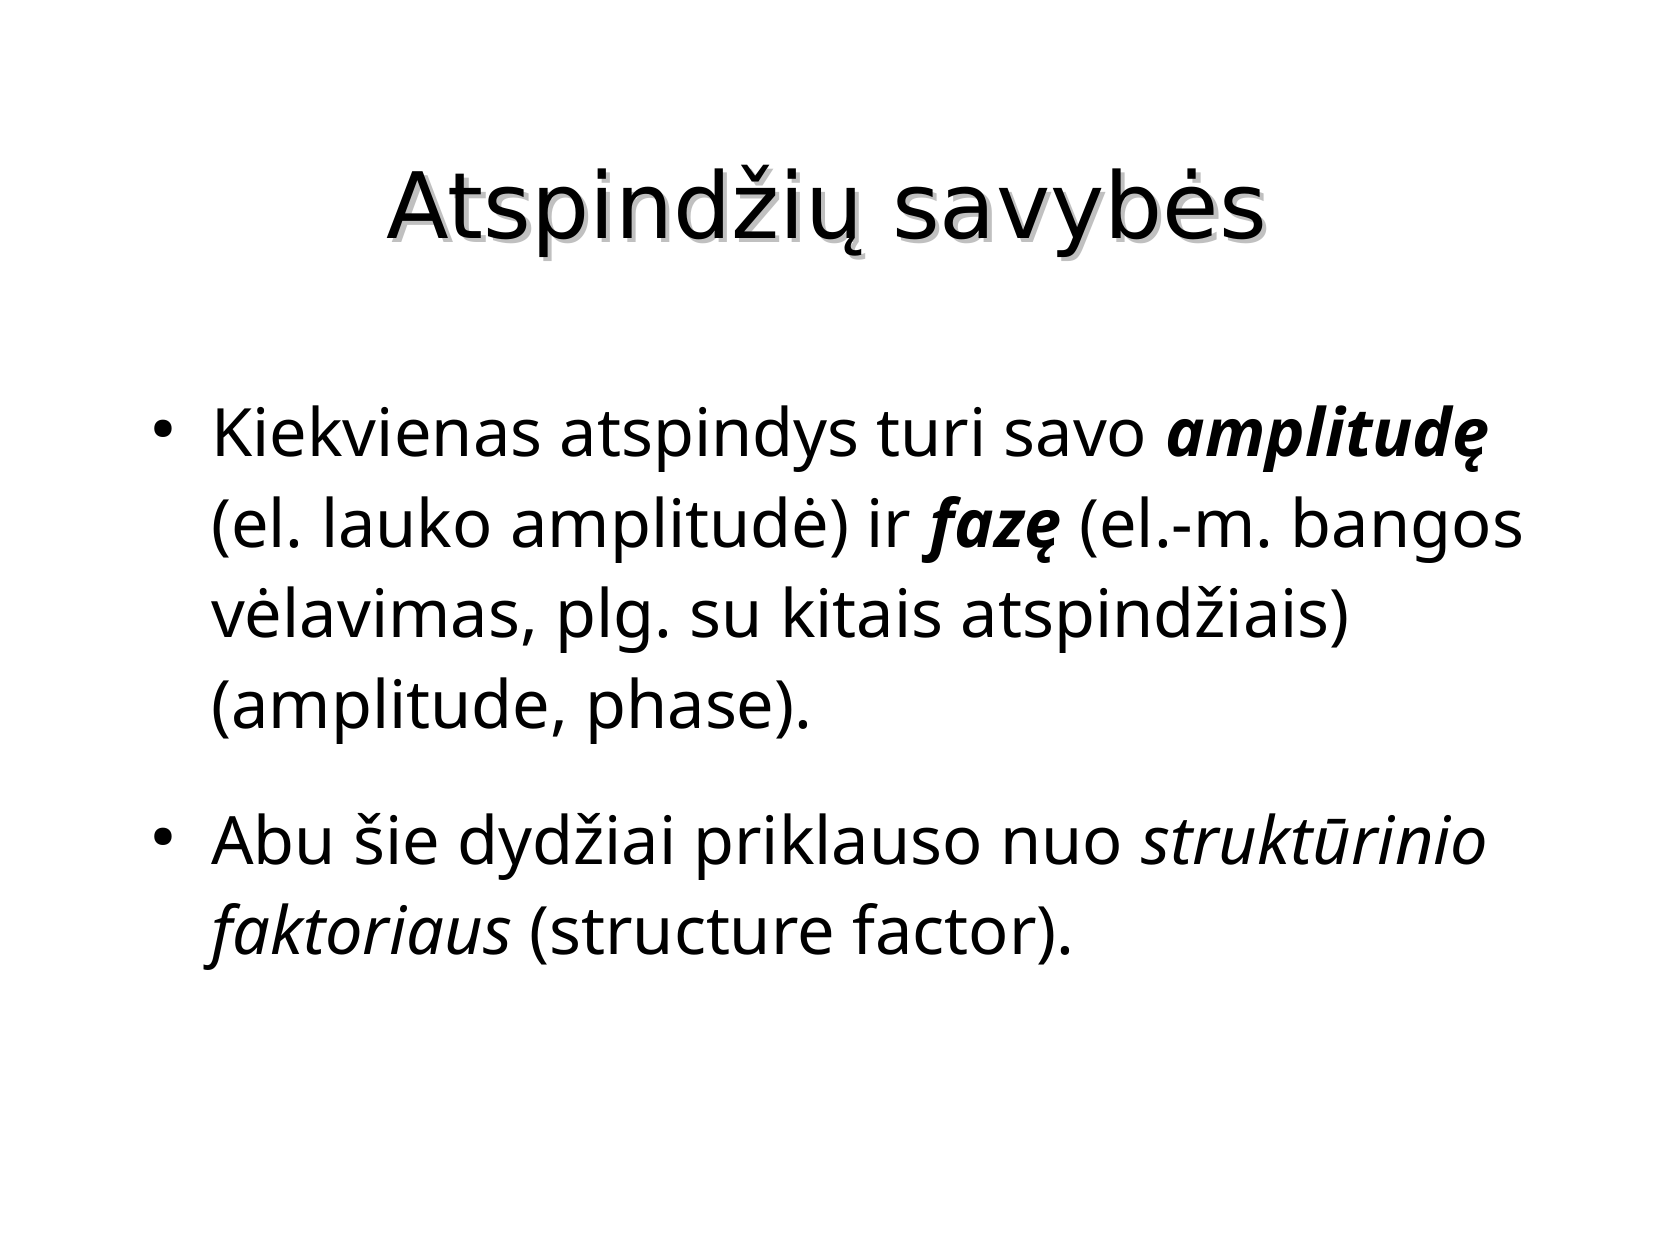

# Atspindžių savybės
Kiekvienas atspindys turi savo amplitudę (el. lauko amplitudė) ir fazę (el.-m. bangos vėlavimas, plg. su kitais atspindžiais) (amplitude, phase).
Abu šie dydžiai priklauso nuo struktūrinio faktoriaus (structure factor).